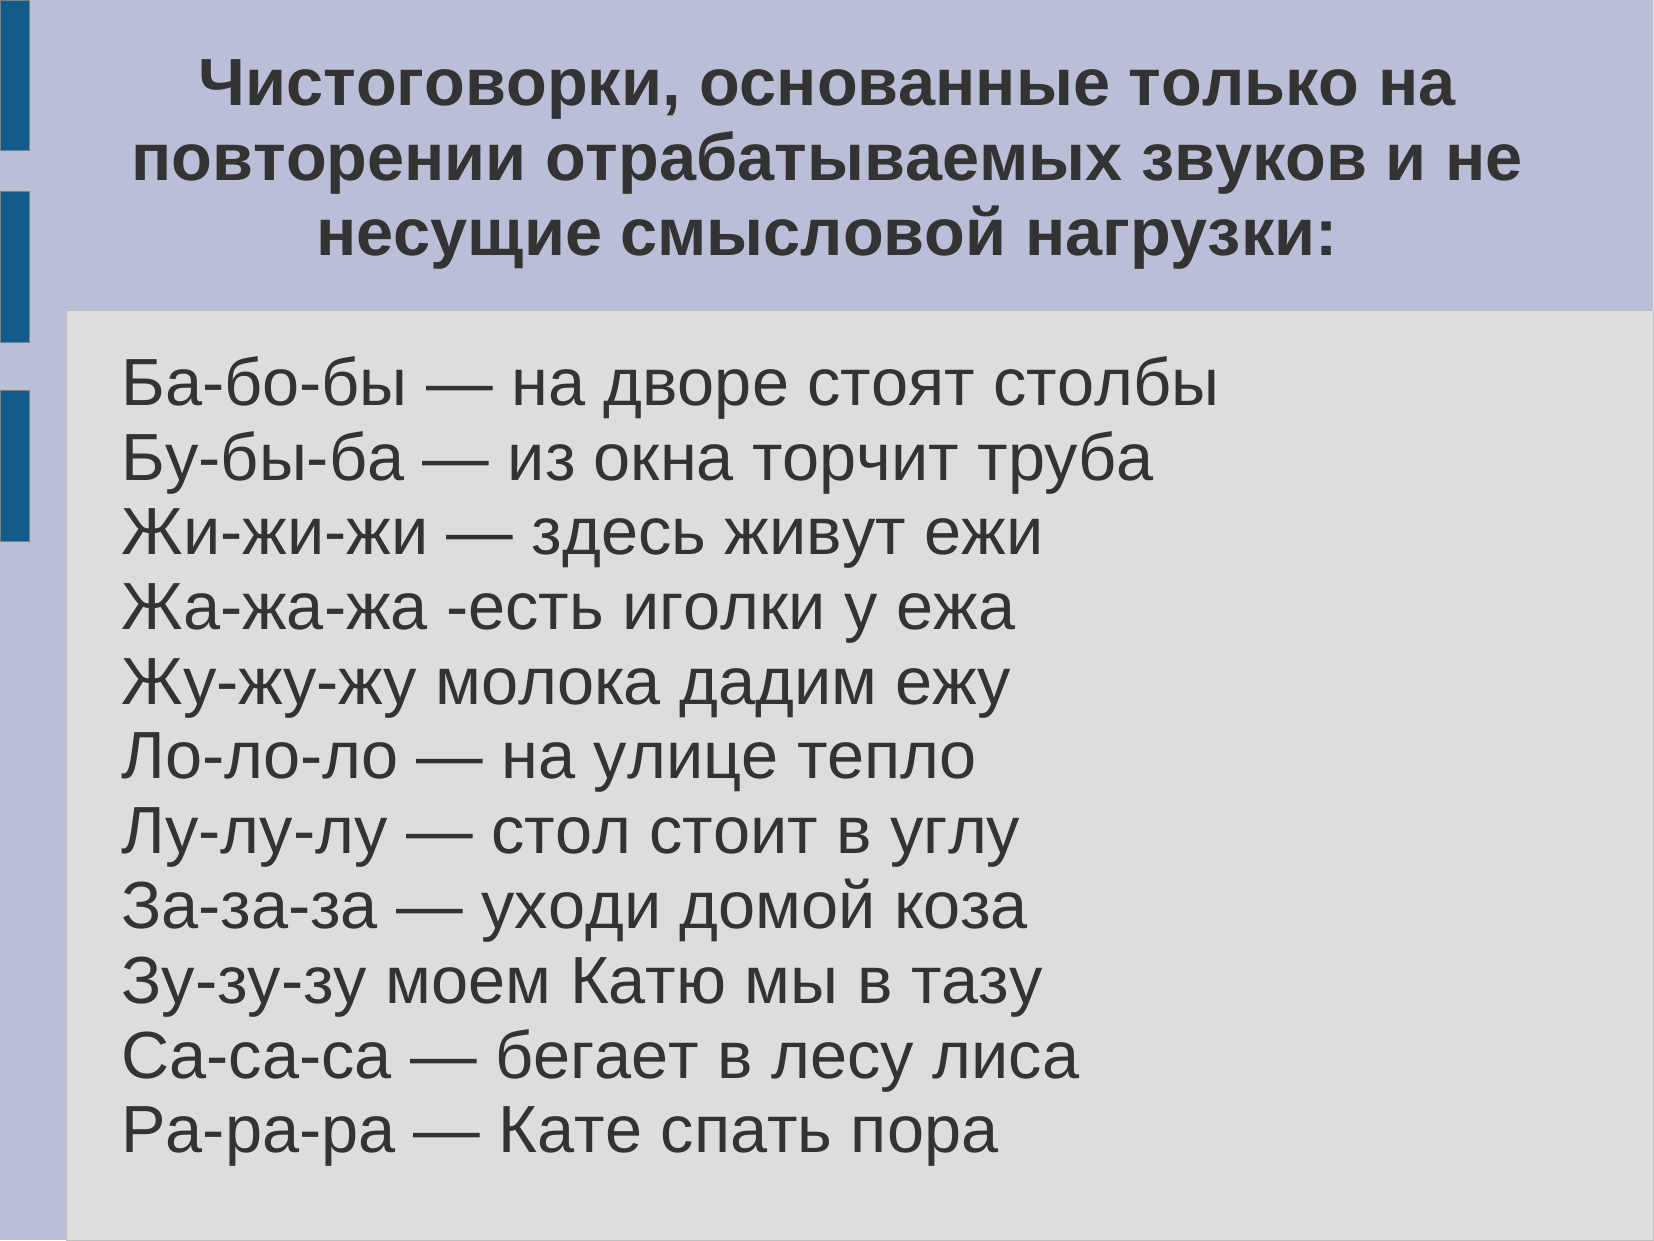

# Чистоговорки, основанные только на повторении отрабатываемых звуков и не несущие смысловой нагрузки:
Ба-бо-бы — на дворе стоят столбы
Бу-бы-ба — из окна торчит труба
Жи-жи-жи — здесь живут ежи
Жа-жа-жа -есть иголки у ежа
Жу-жу-жу молока дадим ежу
Ло-ло-ло — на улице тепло
Лу-лу-лу — стол стоит в углу
За-за-за — уходи домой коза
Зу-зу-зу моем Катю мы в тазу
Са-са-са — бегает в лесу лиса
Ра-ра-ра — Кате спать пора